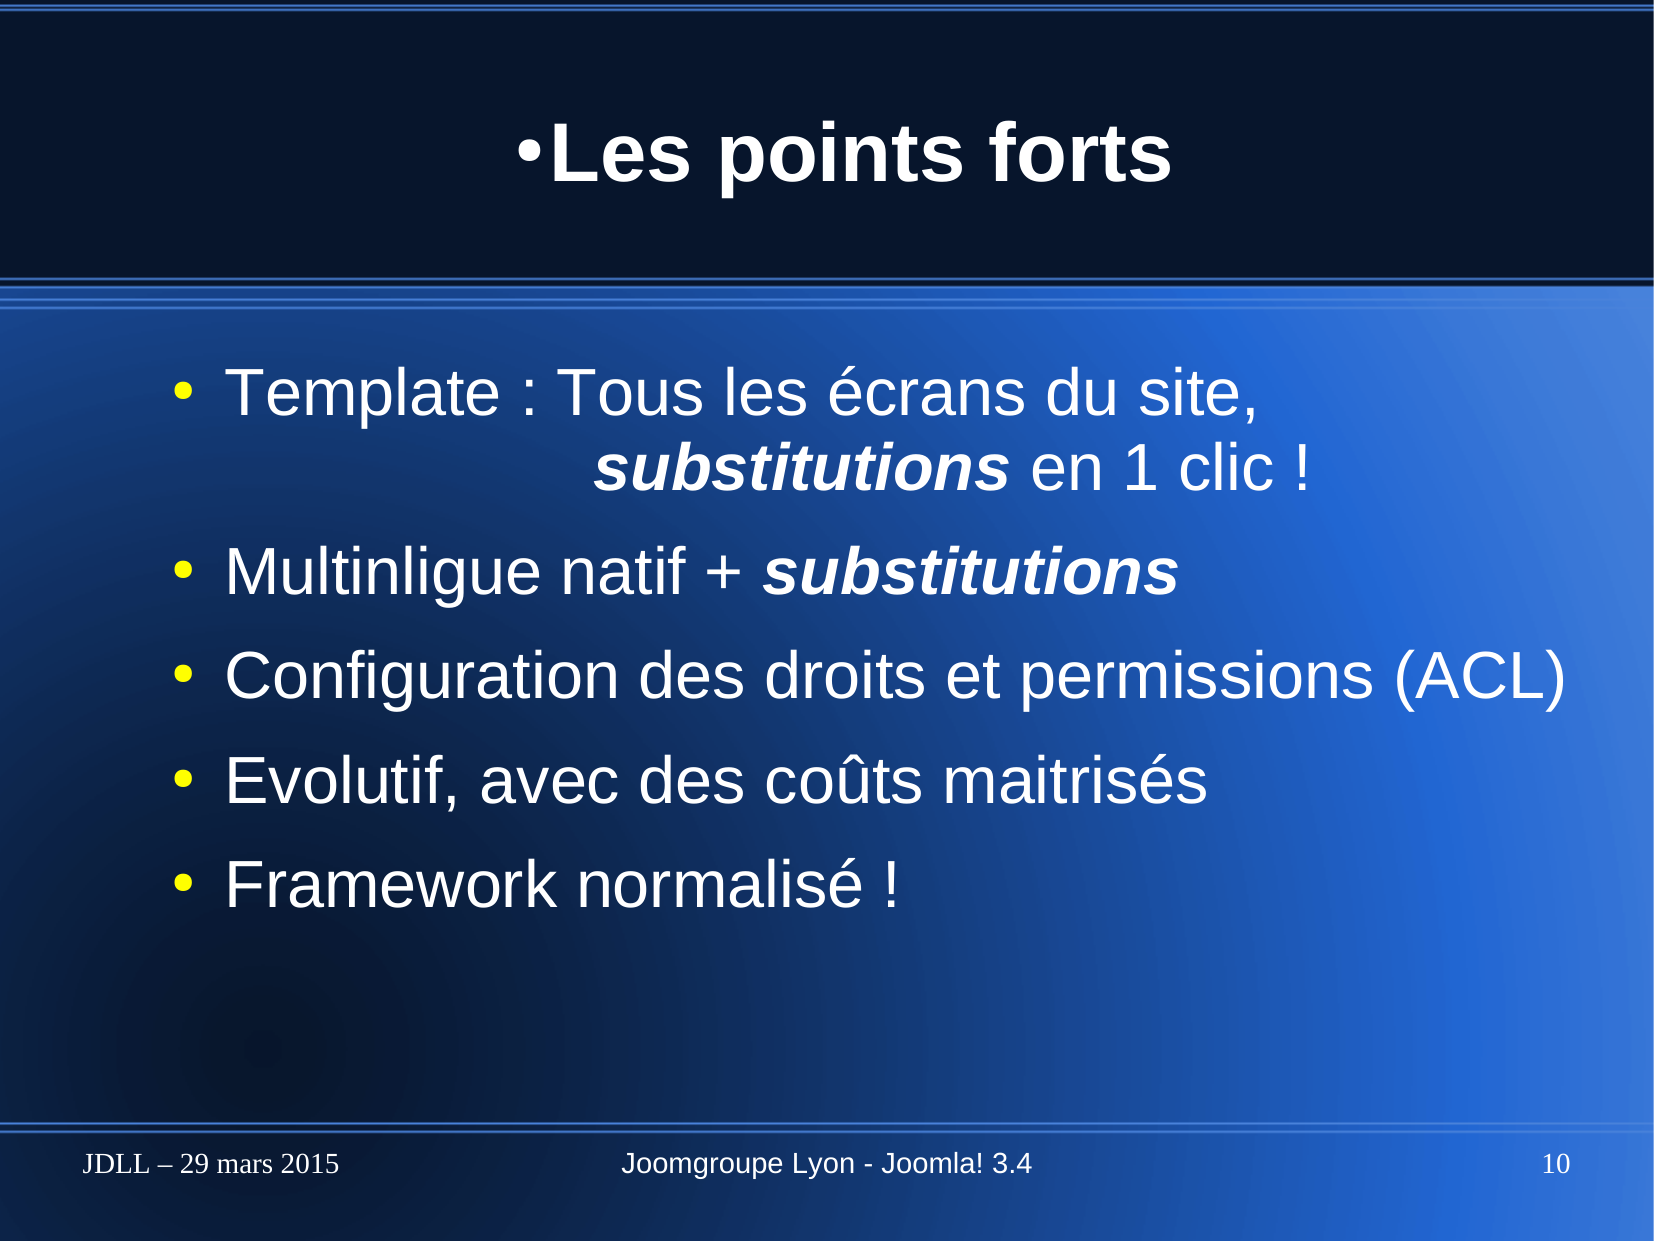

# Les points forts
Template : Tous les écrans du site,
					substitutions en 1 clic !
Multinligue natif + substitutions
Configuration des droits et permissions (ACL)
Evolutif, avec des coûts maitrisés
Framework normalisé !
29/03/2015
Joomgroupe Lyon - Joomla! 3.4
10